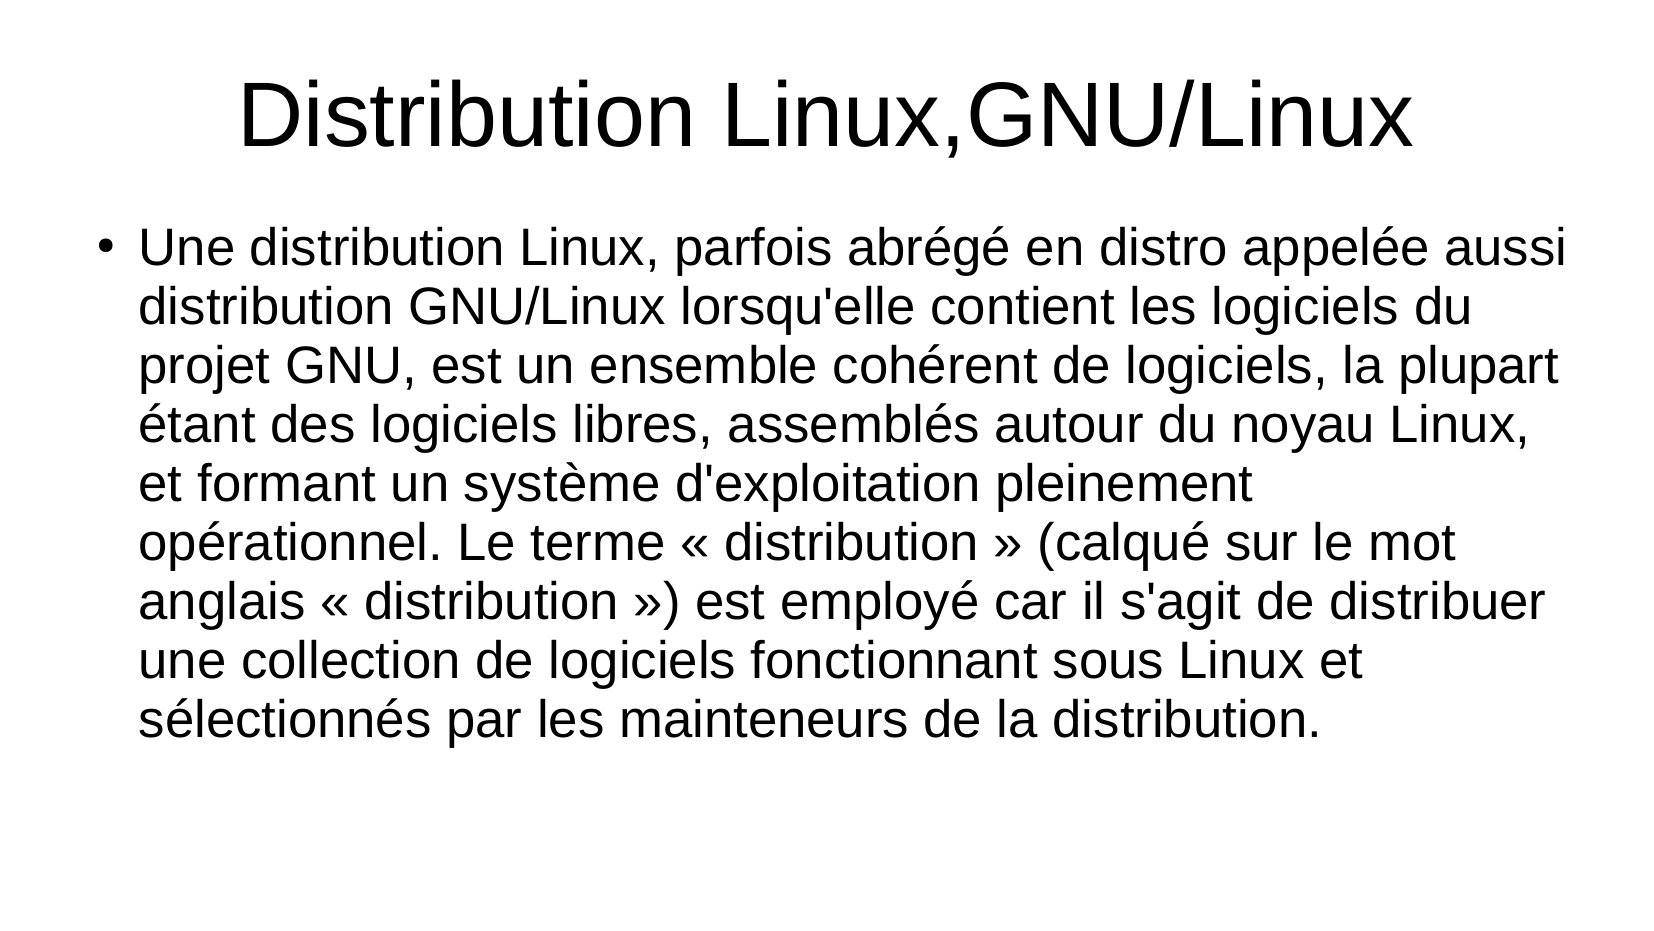

# Distribution Linux,GNU/Linux
Une distribution Linux, parfois abrégé en distro appelée aussi distribution GNU/Linux lorsqu'elle contient les logiciels du projet GNU, est un ensemble cohérent de logiciels, la plupart étant des logiciels libres, assemblés autour du noyau Linux, et formant un système d'exploitation pleinement opérationnel. Le terme « distribution » (calqué sur le mot anglais « distribution ») est employé car il s'agit de distribuer une collection de logiciels fonctionnant sous Linux et sélectionnés par les mainteneurs de la distribution.